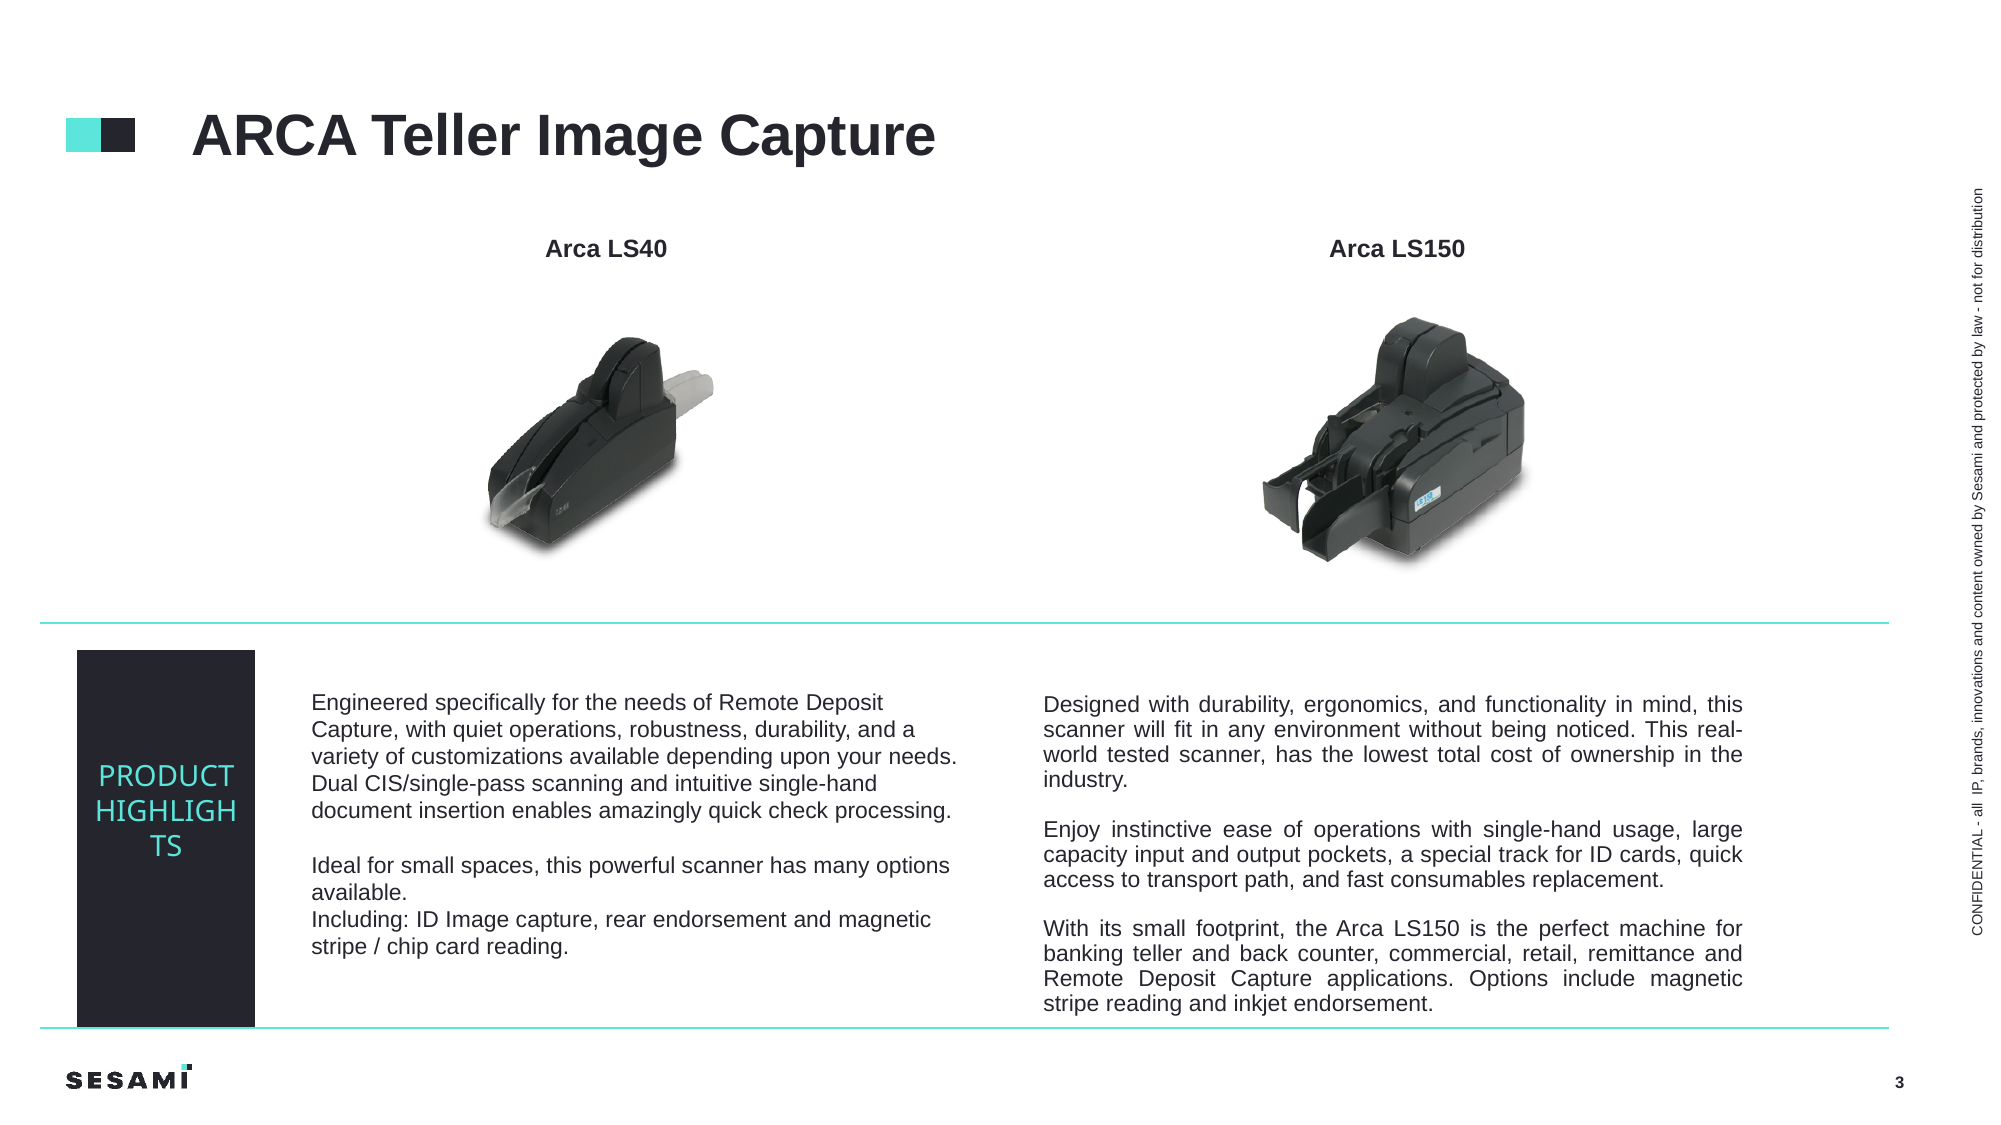

# ARCA Teller Image Capture
 Arca LS150
Arca LS40
PRODUCT HIGHLIGHTS
Engineered specifically for the needs of Remote Deposit Capture, with quiet operations, robustness, durability, and a
variety of customizations available depending upon your needs.
Dual CIS/single-pass scanning and intuitive single-hand document insertion enables amazingly quick check processing.
Ideal for small spaces, this powerful scanner has many options available.
Including: ID Image capture, rear endorsement and magnetic stripe / chip card reading.
Designed with durability, ergonomics, and functionality in mind, this scanner will fit in any environment without being noticed. This real-world tested scanner, has the lowest total cost of ownership in the industry.
Enjoy instinctive ease of operations with single-hand usage, large capacity input and output pockets, a special track for ID cards, quick access to transport path, and fast consumables replacement.
With its small footprint, the Arca LS150 is the perfect machine for banking teller and back counter, commercial, retail, remittance and Remote Deposit Capture applications. Options include magnetic stripe reading and inkjet endorsement.